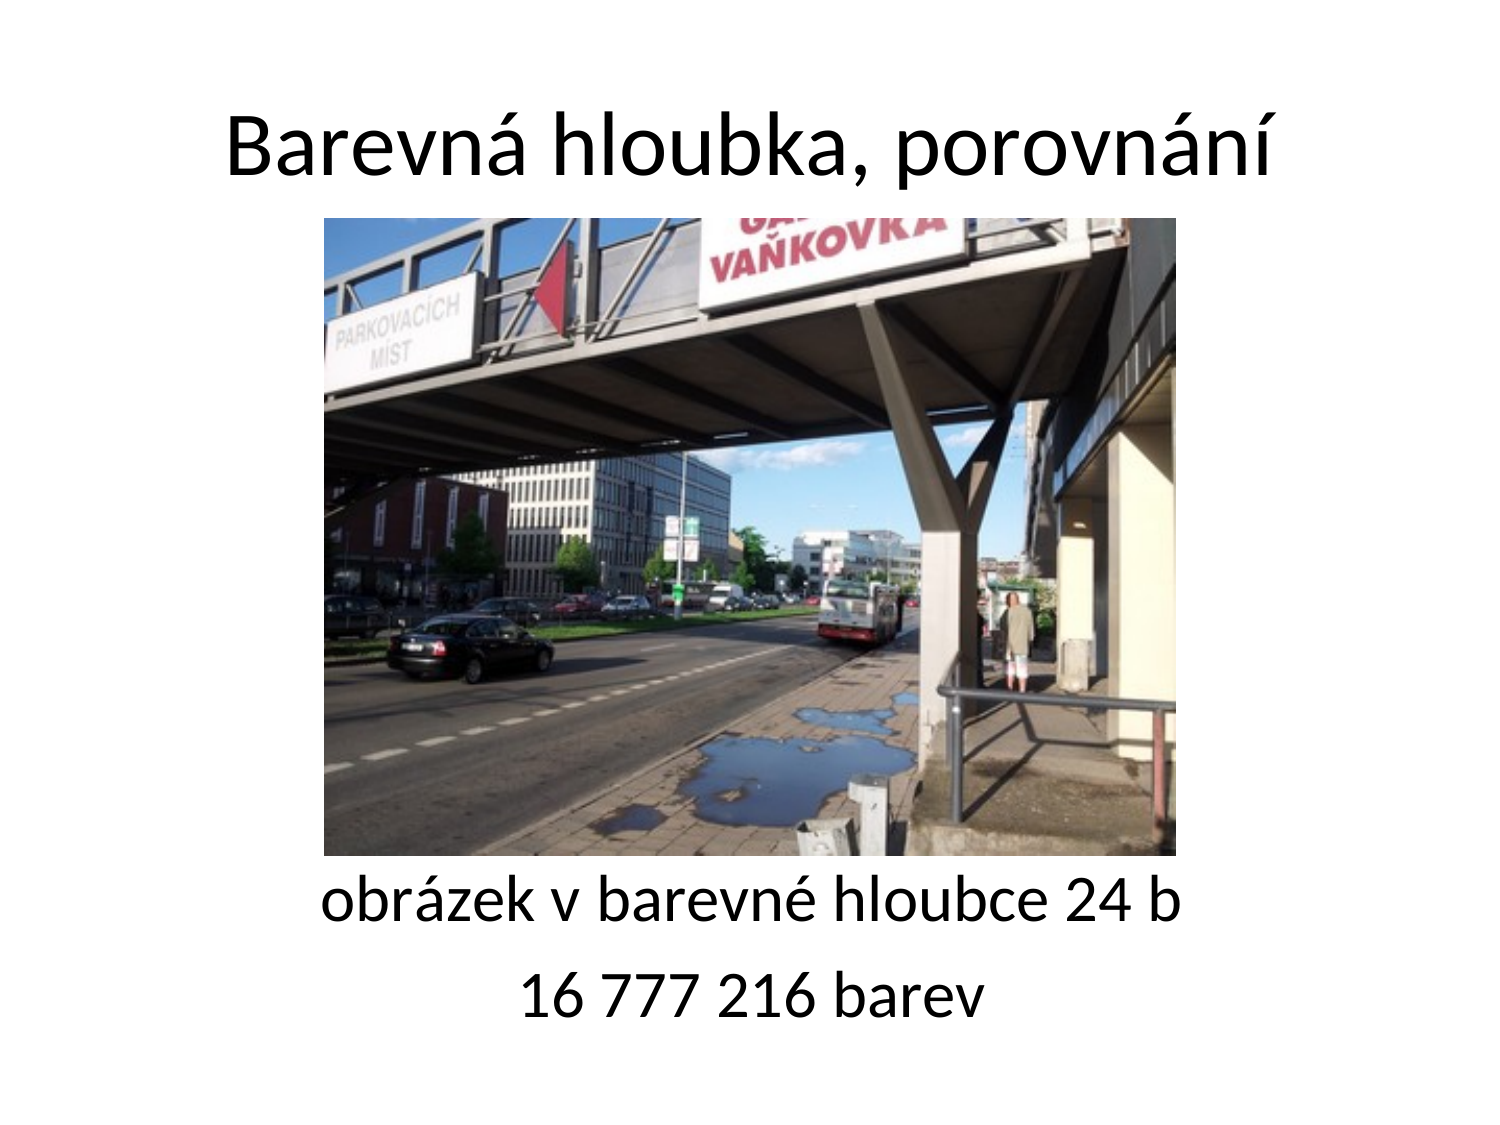

# Barevná hloubka, porovnání
obrázek v barevné hloubce 24 b
16 777 216 barev